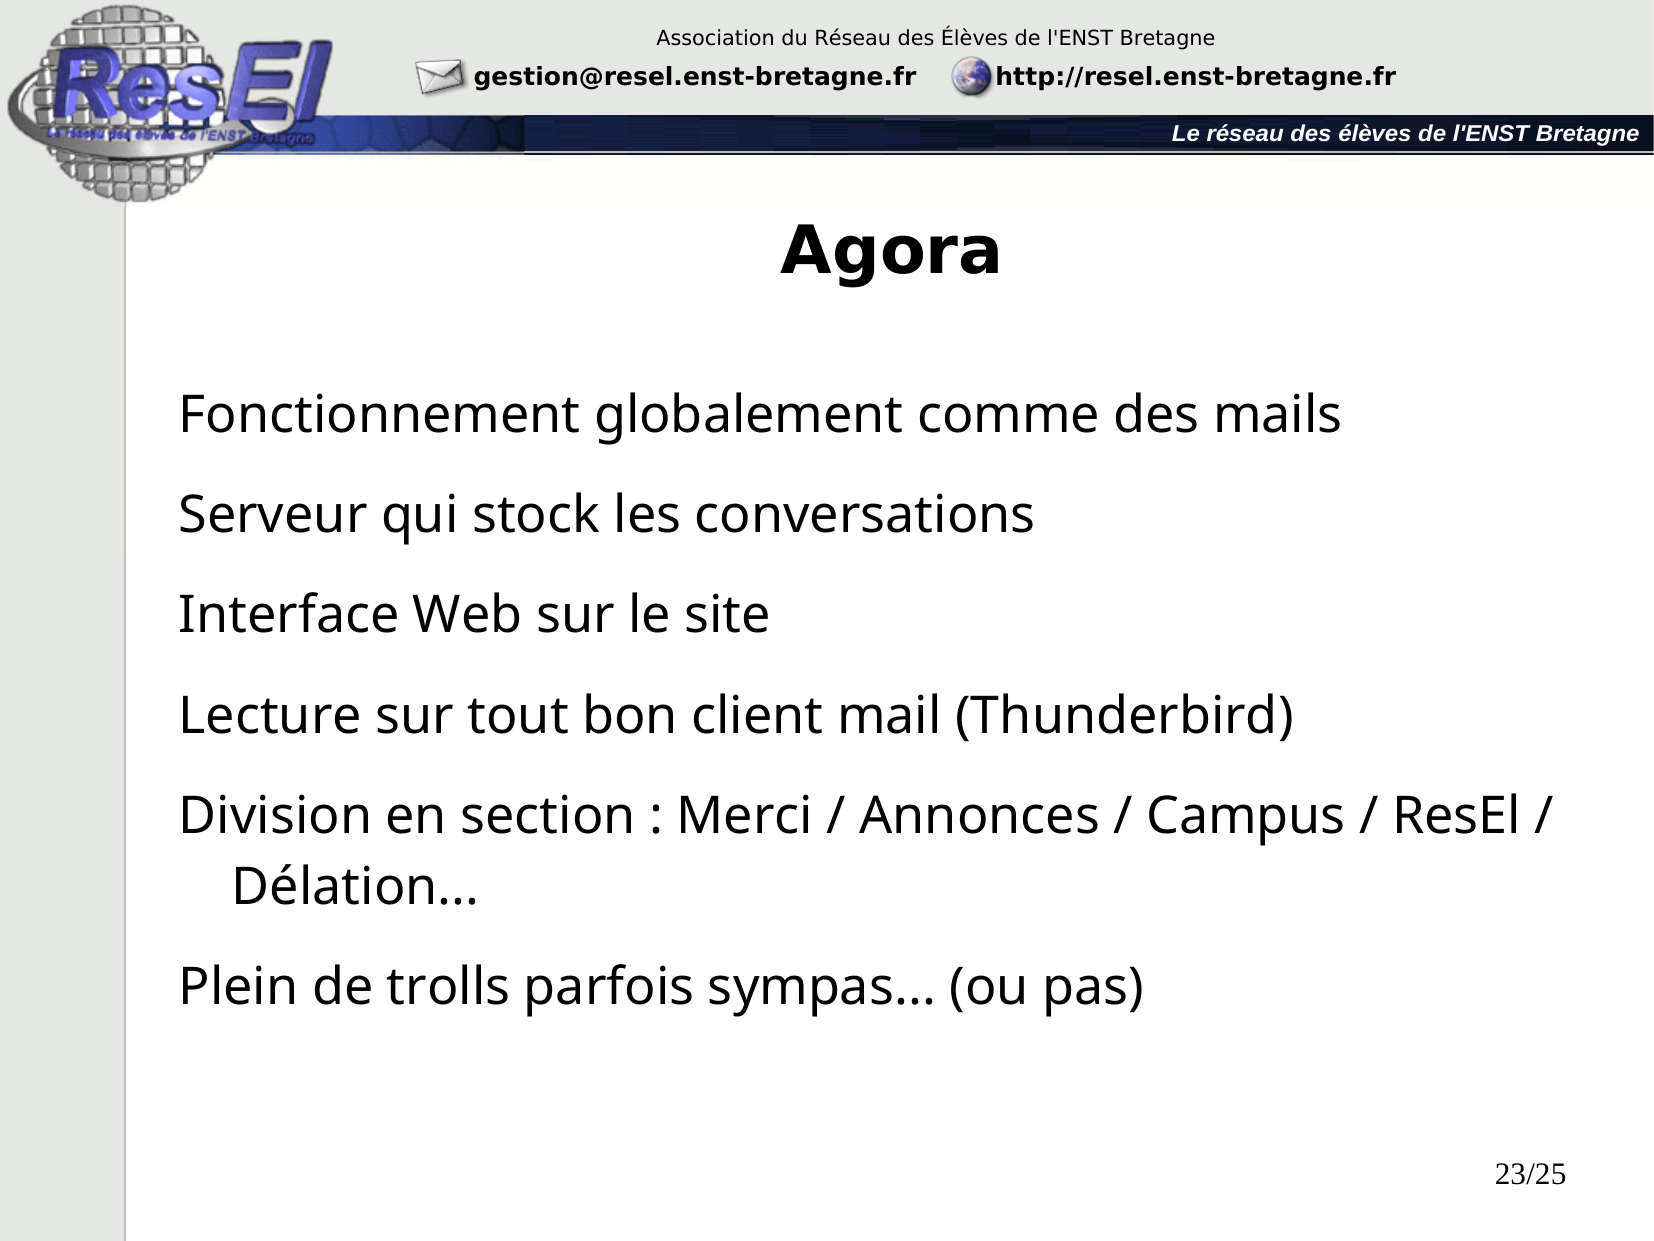

# Agora
Fonctionnement globalement comme des mails
Serveur qui stock les conversations
Interface Web sur le site
Lecture sur tout bon client mail (Thunderbird)
Division en section : Merci / Annonces / Campus / ResEl / Délation...
Plein de trolls parfois sympas... (ou pas)